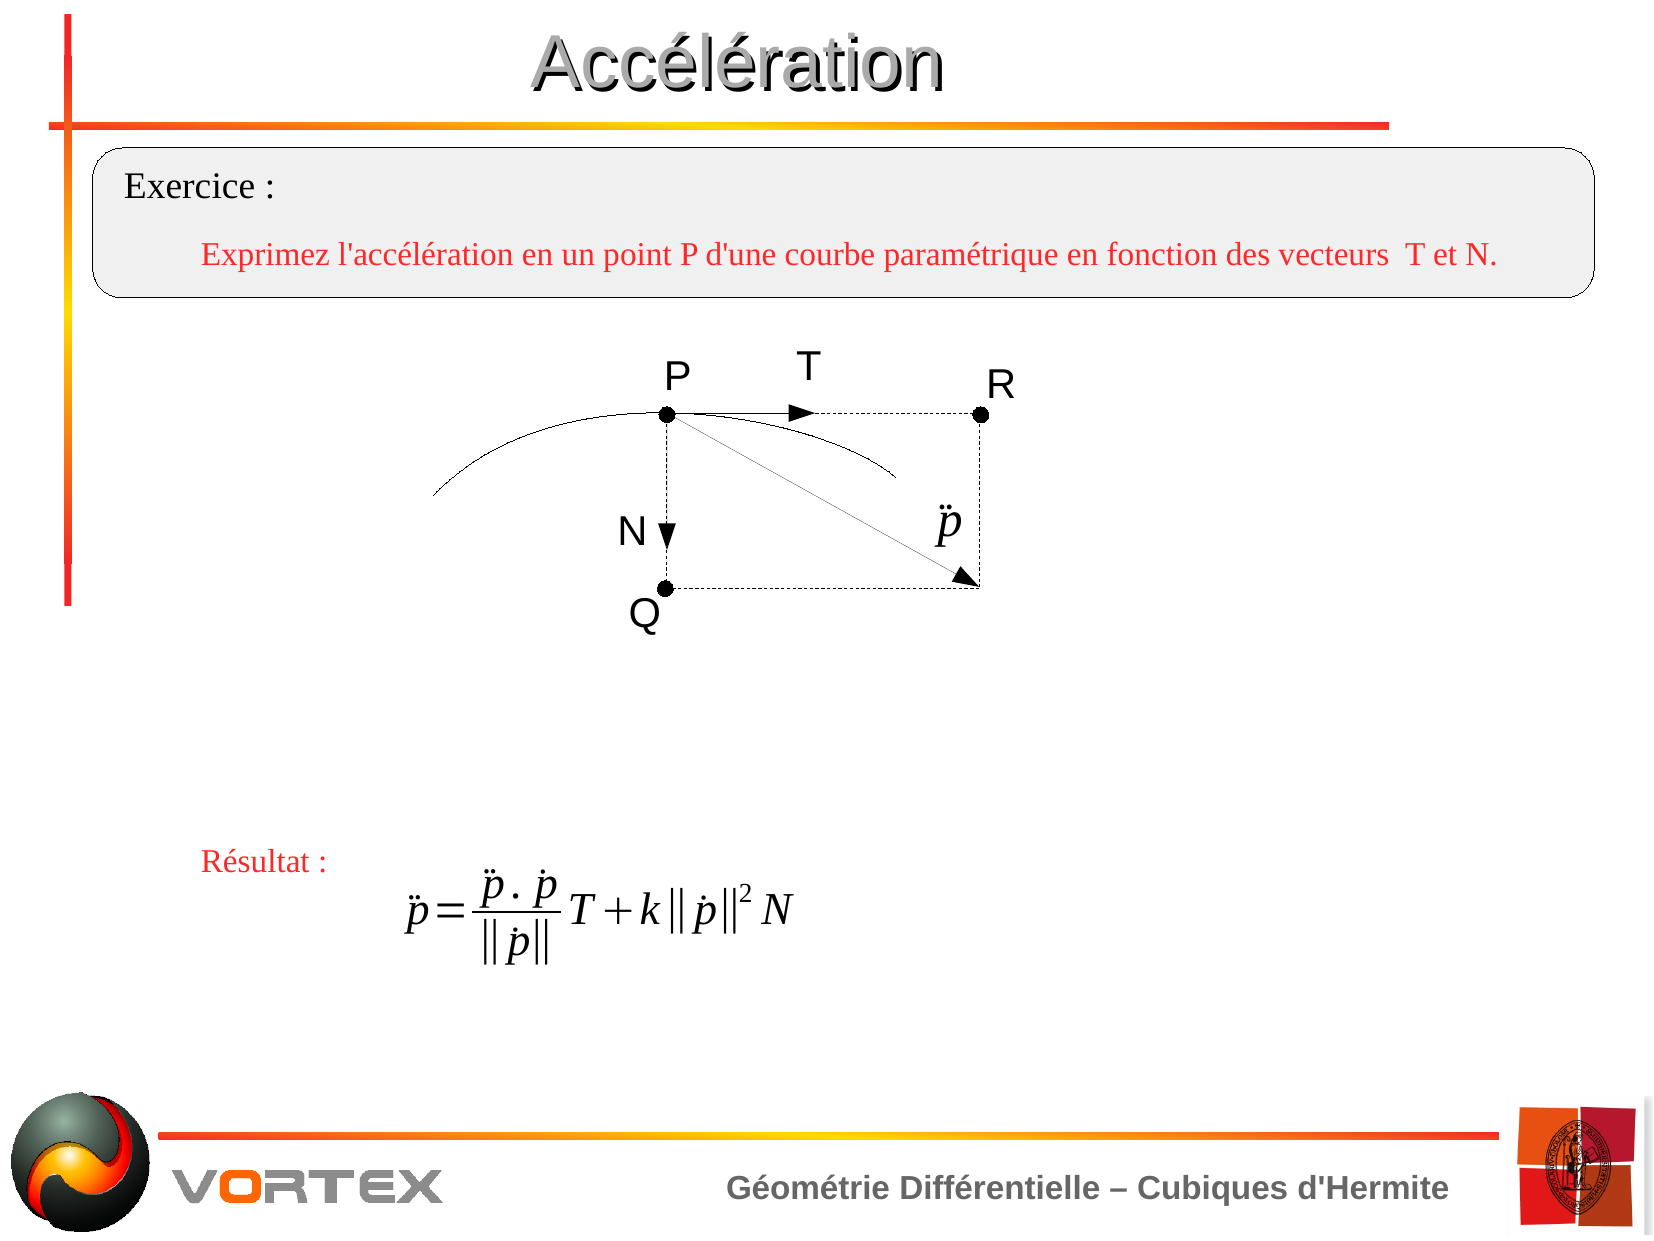

# Accélération
Exercice :
Exprimez l'accélération en un point P d'une courbe paramétrique en fonction des vecteurs T et N.
Résultat :
T
P
R
N
Q